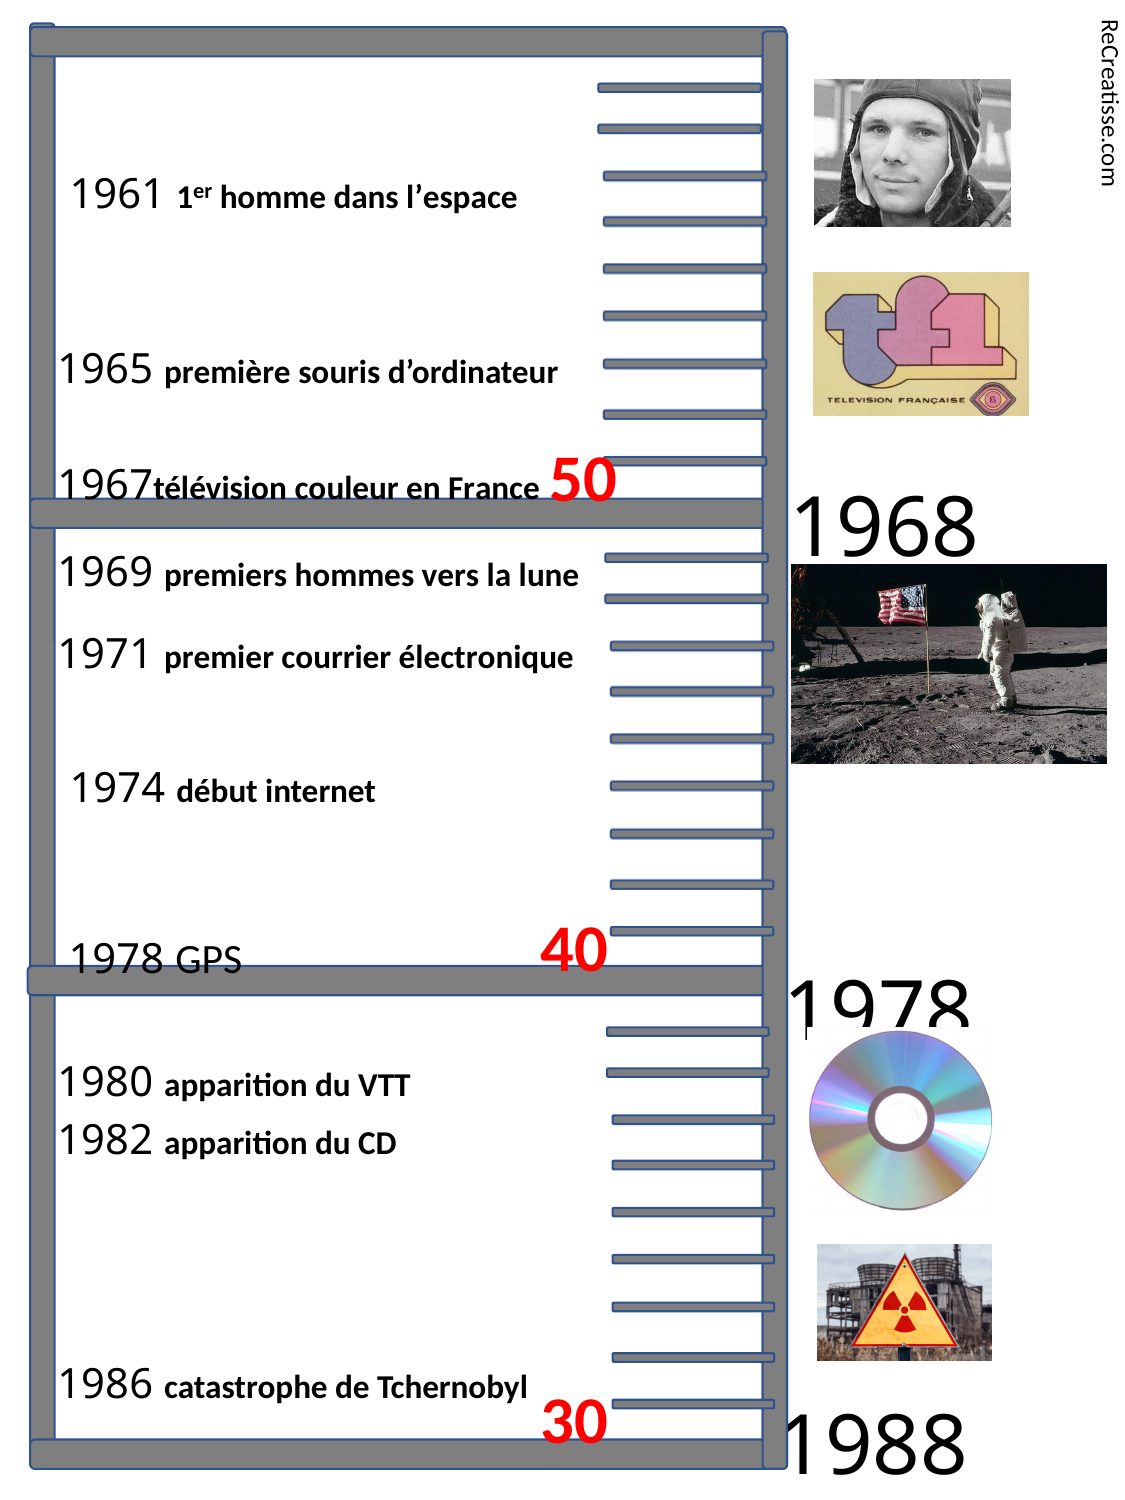

ReCreatisse.com
1961 1er homme dans l’espace
1965 première souris d’ordinateur
50
1967télévision couleur en France
1968
1969 premiers hommes vers la lune
1971 premier courrier électronique
1974 début internet
40
1978 GPS
1978
1980 apparition du VTT
1982 apparition du CD
1986 catastrophe de Tchernobyl
30
1988